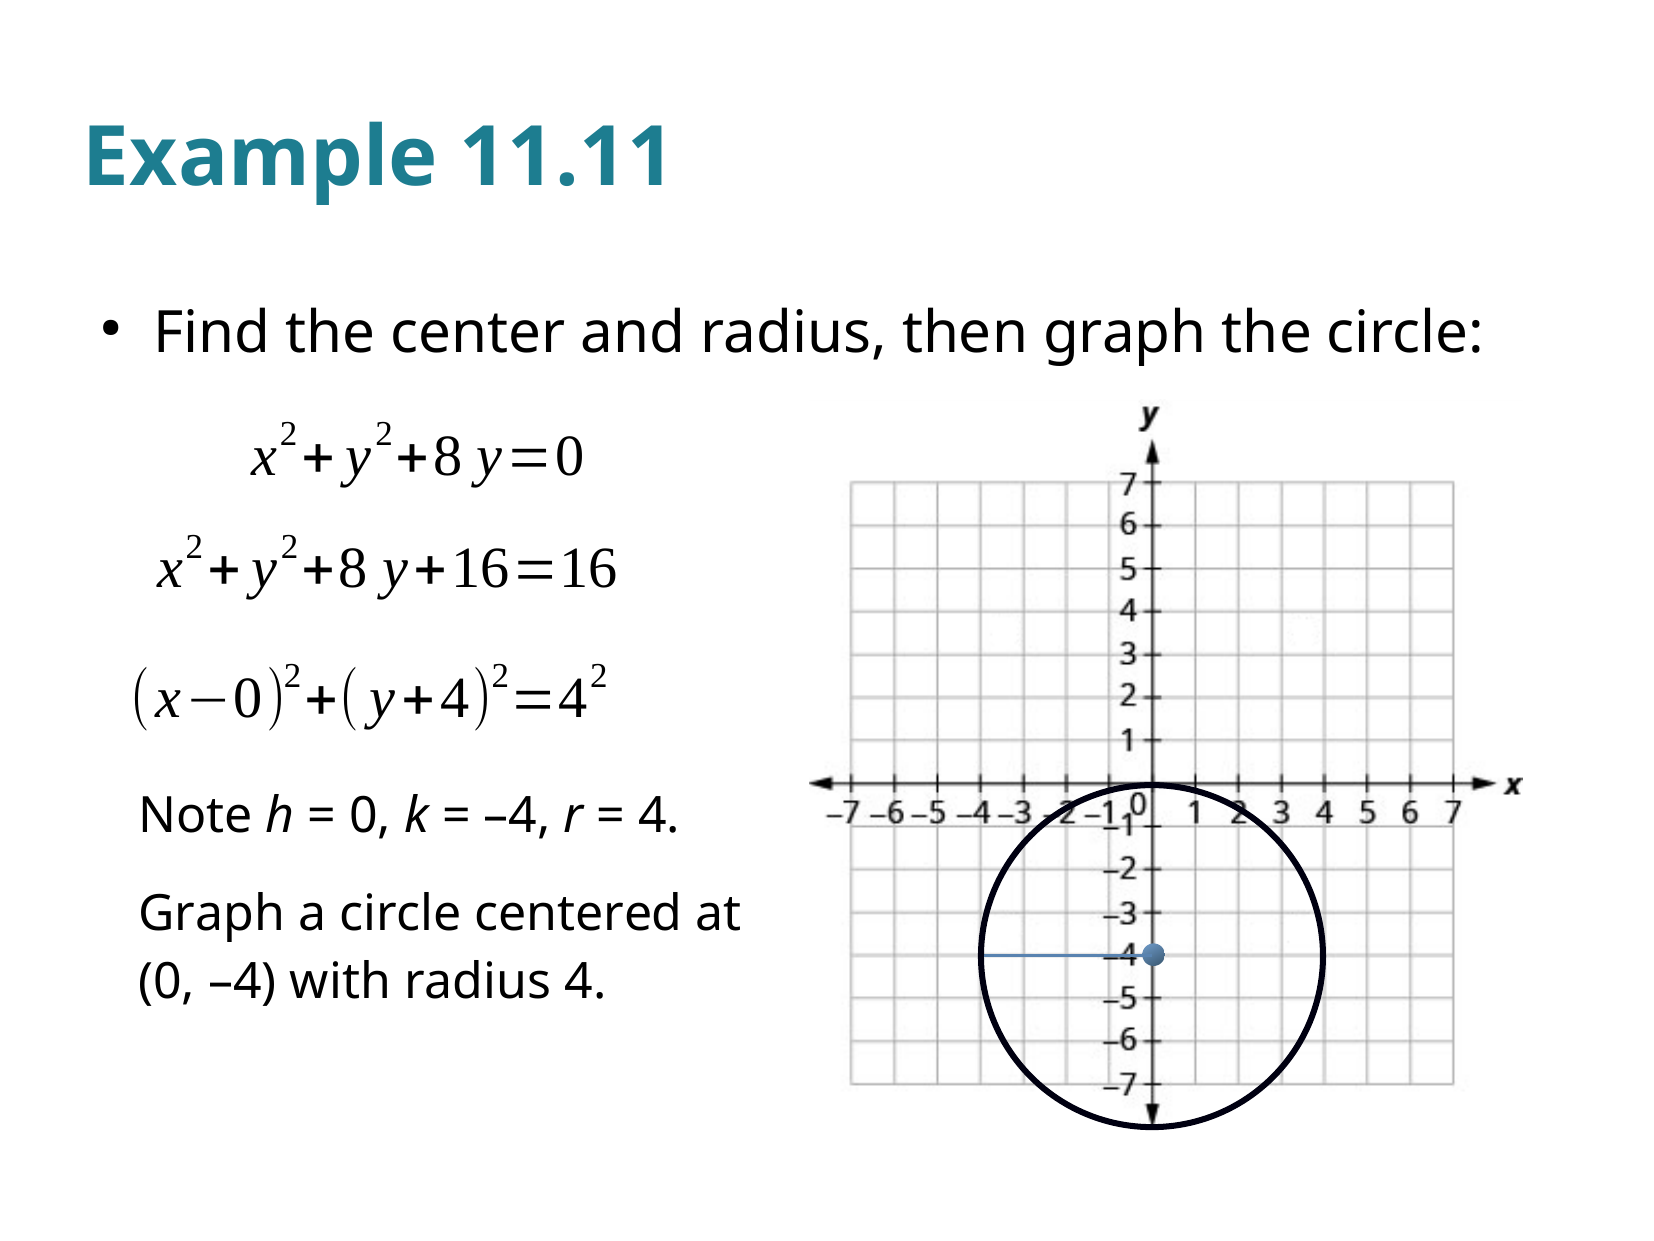

# Example 11.11
Find the center and radius, then graph the circle:
Note h = 0, k = –4, r = 4.
Graph a circle centered at
(0, –4) with radius 4.